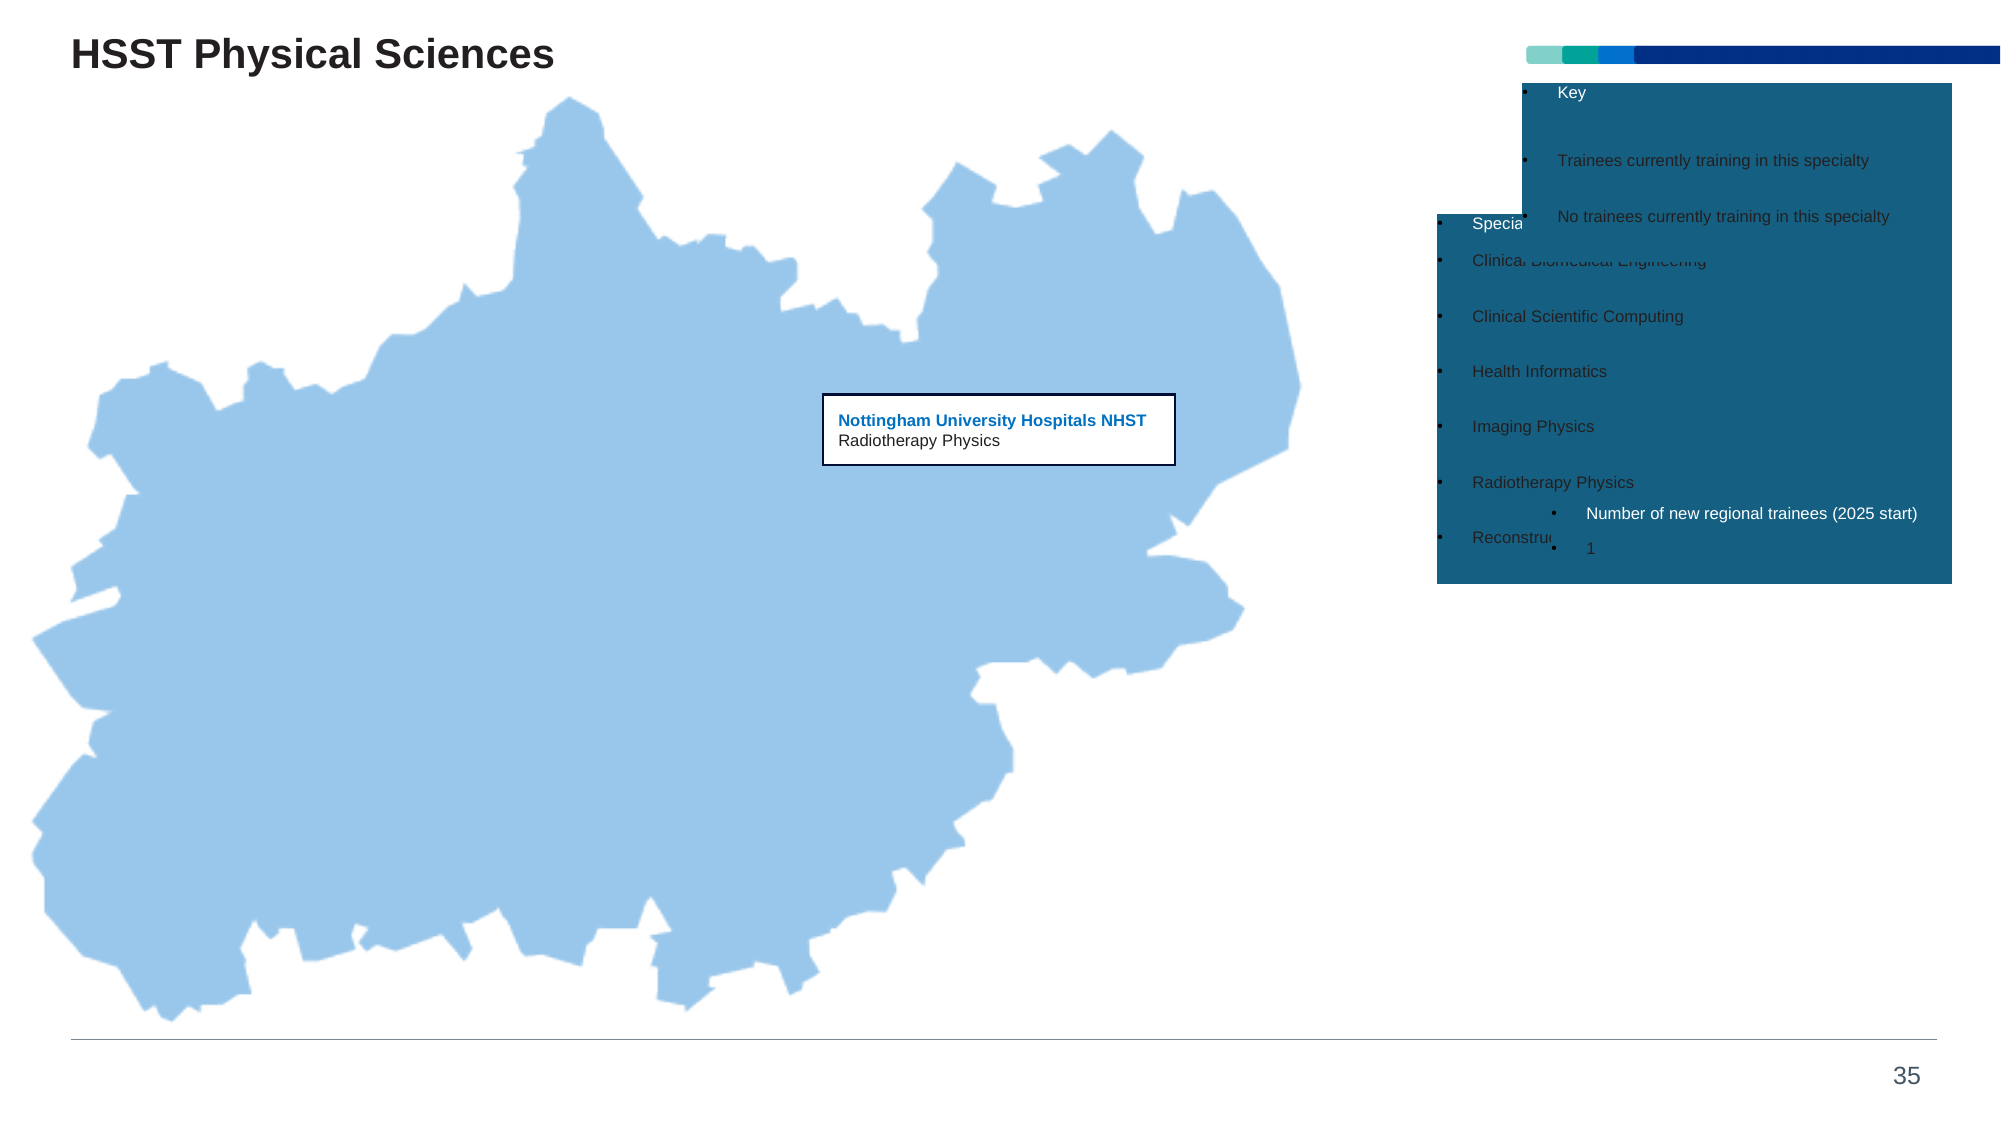

# HSST Physical Sciences
| Key | |
| --- | --- |
| Trainees currently training in this specialty | |
| No trainees currently training in this specialty | |
| Specialty | West Midlands | East Midlands |
| --- | --- | --- |
| Clinical Biomedical Engineering | | |
| Clinical Scientific Computing | | |
| Health Informatics | | |
| Imaging Physics | | |
| Radiotherapy Physics | | |
| Reconstructive Sciences | | |
Nottingham University Hospitals NHST
Radiotherapy Physics
| Number of new regional trainees (2025 start) |
| --- |
| 1 |